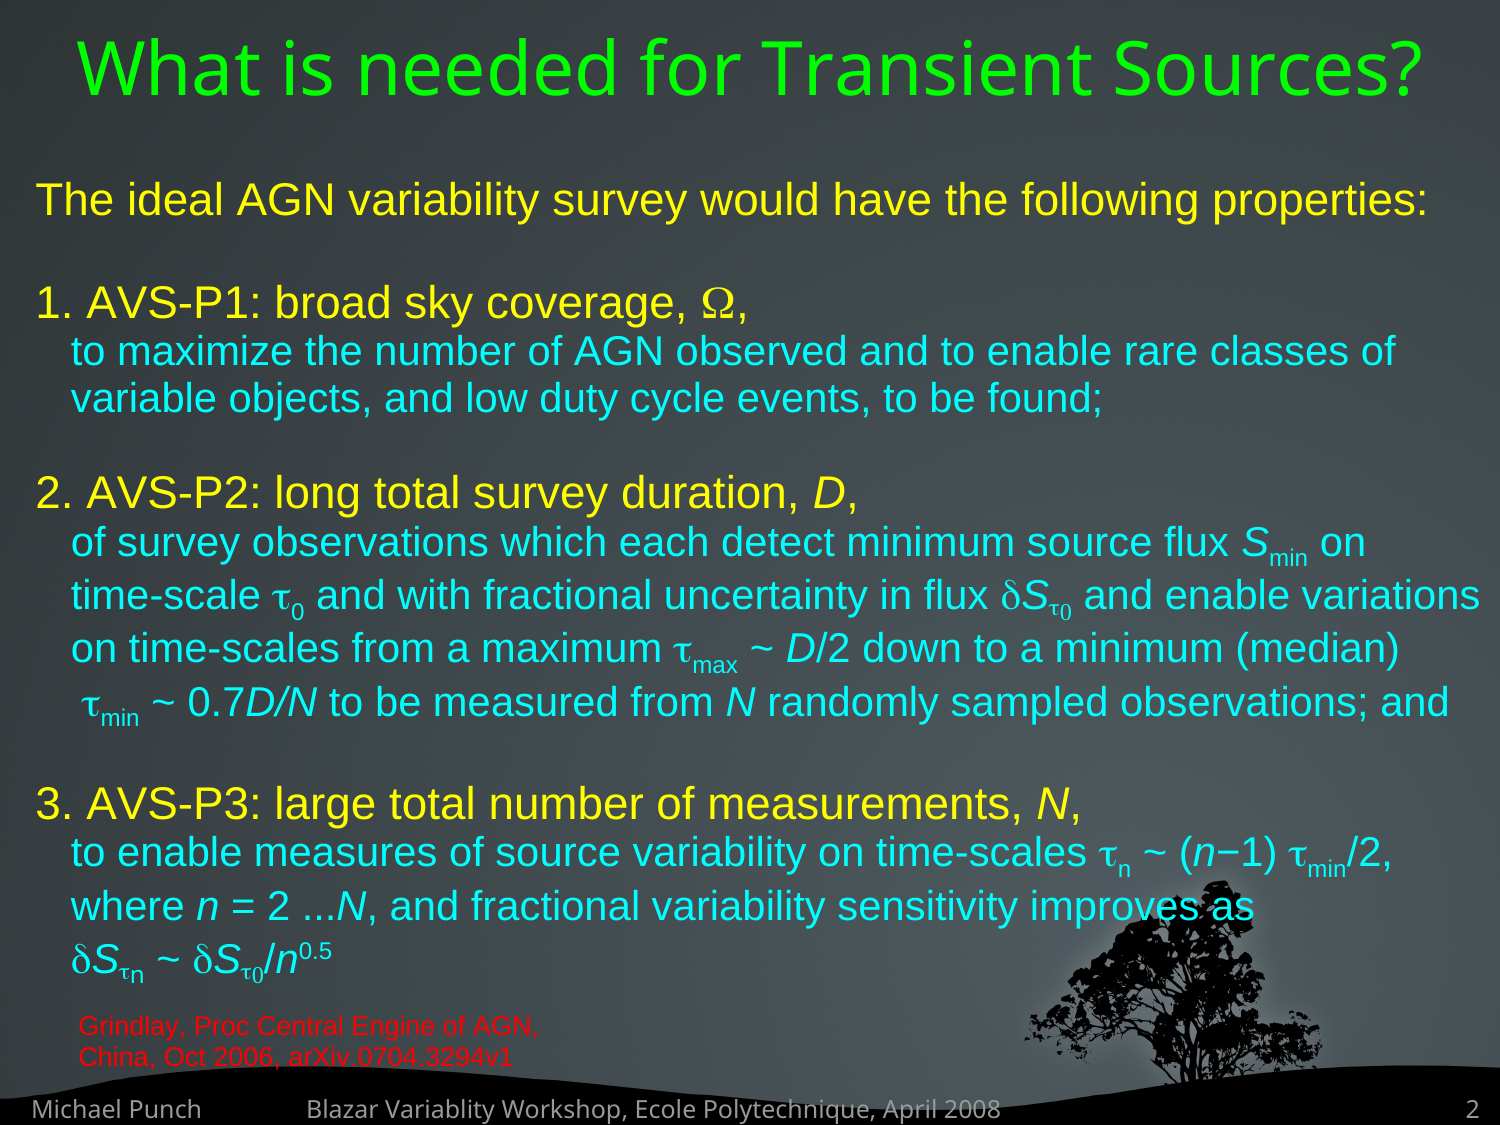

# What is needed for Transient Sources?
The ideal AGN variability survey would have the following properties:
1. AVS-P1: broad sky coverage, W,
to maximize the number of AGN observed and to enable rare classes of variable objects, and low duty cycle events, to be found;
2. AVS-P2: long total survey duration, D,
of survey observations which each detect minimum source flux Smin on
time-scale t0 and with fractional uncertainty in flux dSt0 and enable variations on time-scales from a maximum tmax ~ D/2 down to a minimum (median)
 tmin ~ 0.7D/N to be measured from N randomly sampled observations; and
3. AVS-P3: large total number of measurements, N,
to enable measures of source variability on time-scales tn ~ (n−1) tmin/2, where n = 2 ...N, and fractional variability sensitivity improves as
dStn ~ dSt0/n0.5
Grindlay, Proc Central Engine of AGN,
China, Oct 2006, arXiv.0704.3294v1
2